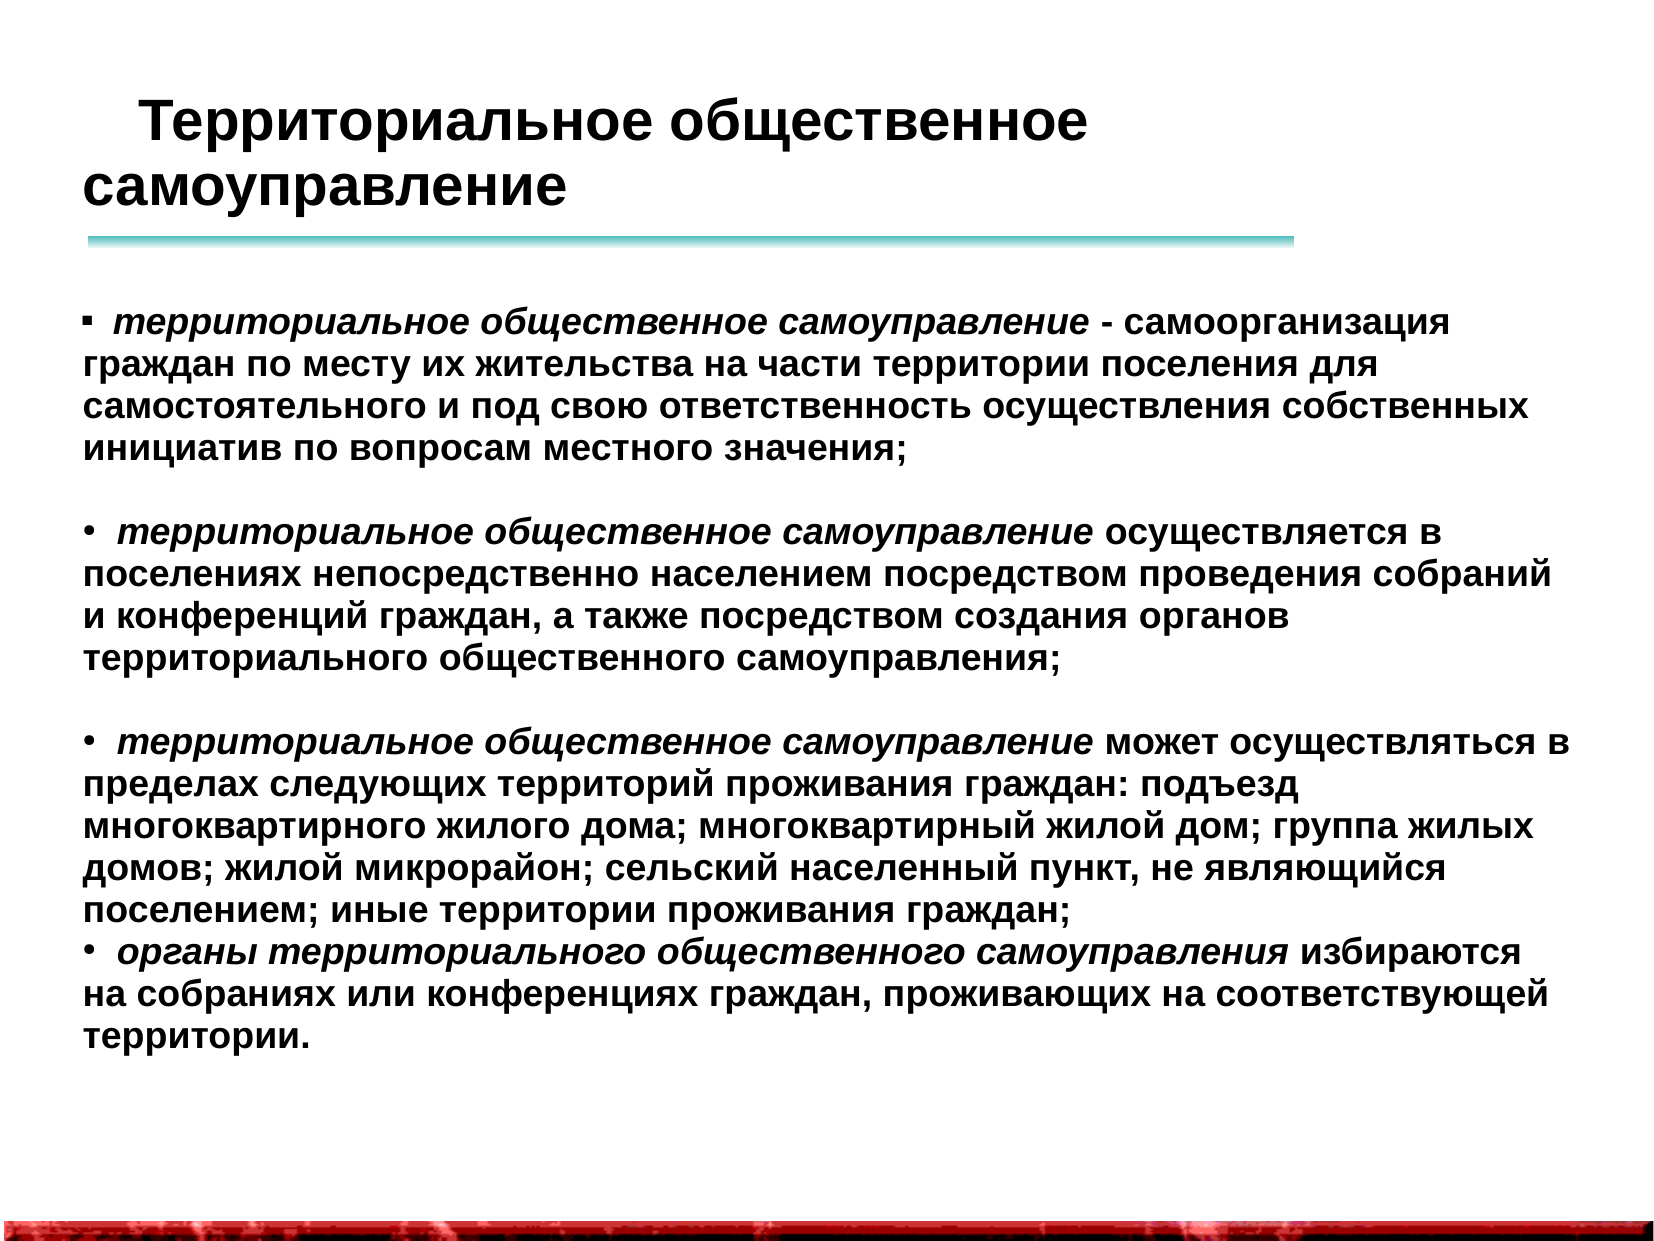

# Территориальное общественное самоуправление
 территориальное общественное самоуправление - самоорганизация граждан по месту их жительства на части территории поселения для самостоятельного и под свою ответственность осуществления собственных инициатив по вопросам местного значения;
 территориальное общественное самоуправление осуществляется в поселениях непосредственно населением посредством проведения собраний и конференций граждан, а также посредством создания органов территориального общественного самоуправления;
 территориальное общественное самоуправление может осуществляться в пределах следующих территорий проживания граждан: подъезд многоквартирного жилого дома; многоквартирный жилой дом; группа жилых домов; жилой микрорайон; сельский населенный пункт, не являющийся поселением; иные территории проживания граждан;
 органы территориального общественного самоуправления избираются на собраниях или конференциях граждан, проживающих на соответствующей территории.